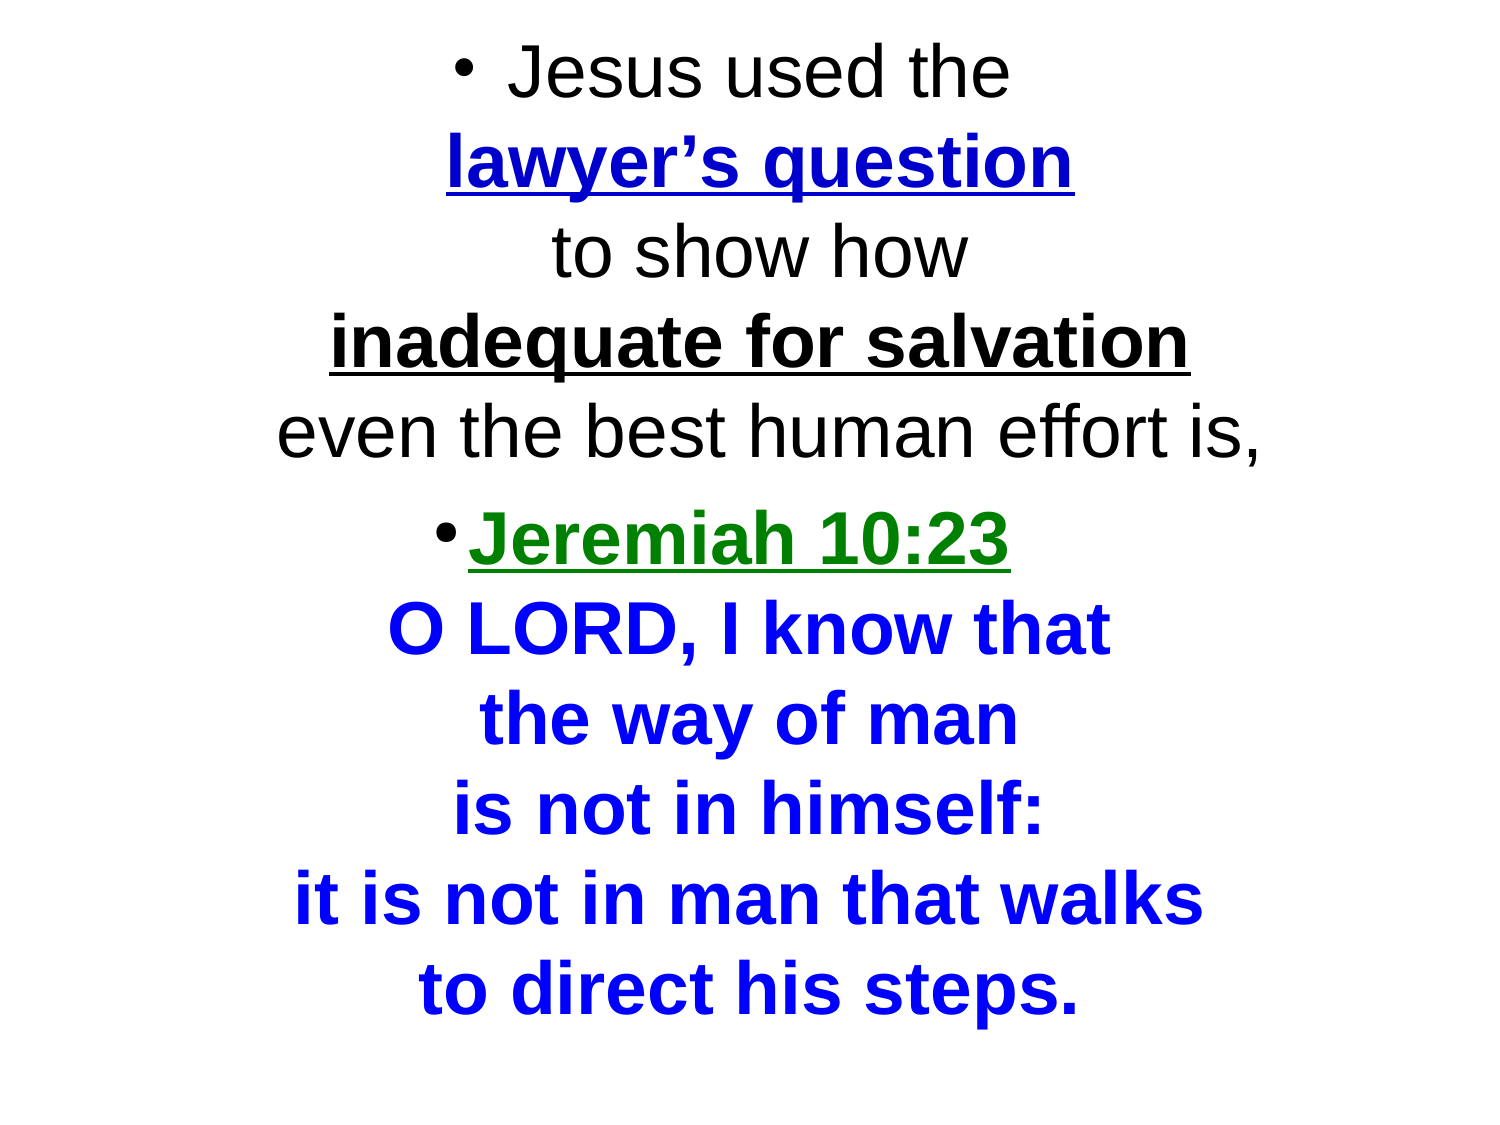

# Jesus used the lawyer’s question to show how inadequate for salvation even the best human effort is,
Jeremiah 10:23 
O LORD, I know that
the way of man
is not in himself:
it is not in man that walks
to direct his steps.
49